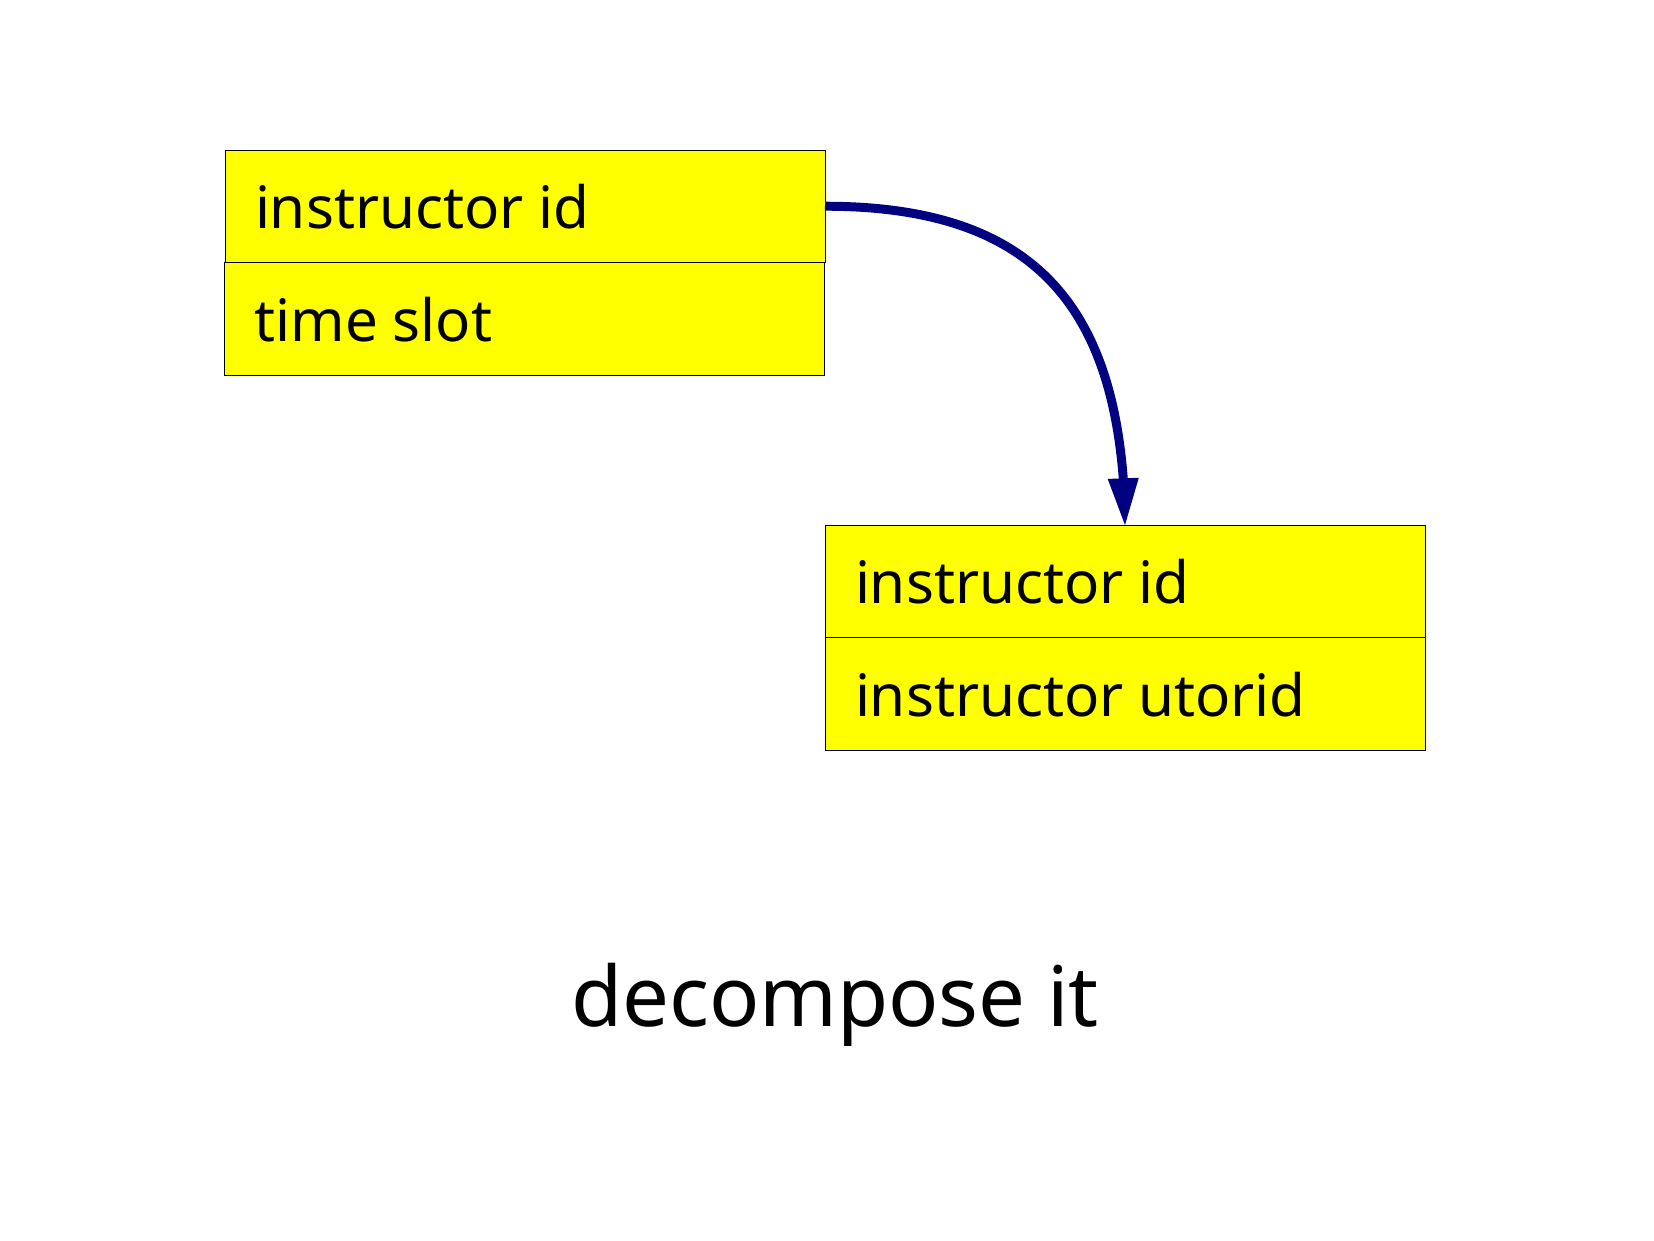

instructor id
course
time slot
instructor id
instructor utorid
decompose it